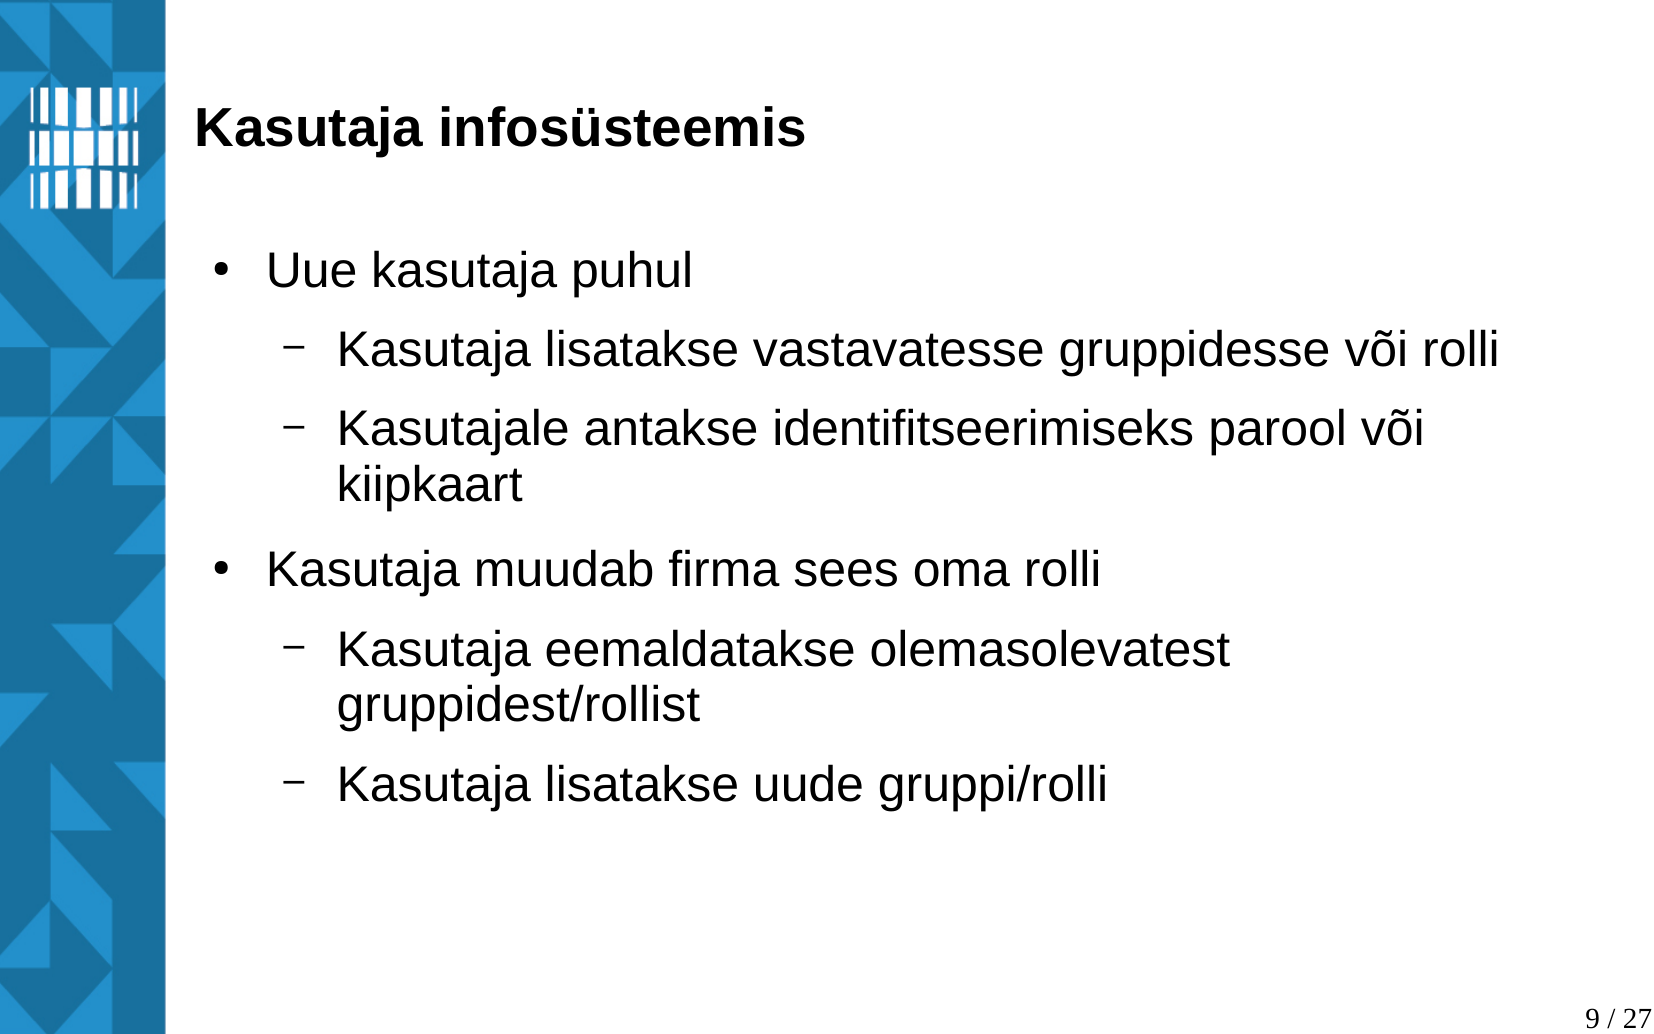

# Kasutaja infosüsteemis
Uue kasutaja puhul
Kasutaja lisatakse vastavatesse gruppidesse või rolli
Kasutajale antakse identifitseerimiseks parool või kiipkaart
Kasutaja muudab firma sees oma rolli
Kasutaja eemaldatakse olemasolevatest gruppidest/rollist
Kasutaja lisatakse uude gruppi/rolli
9